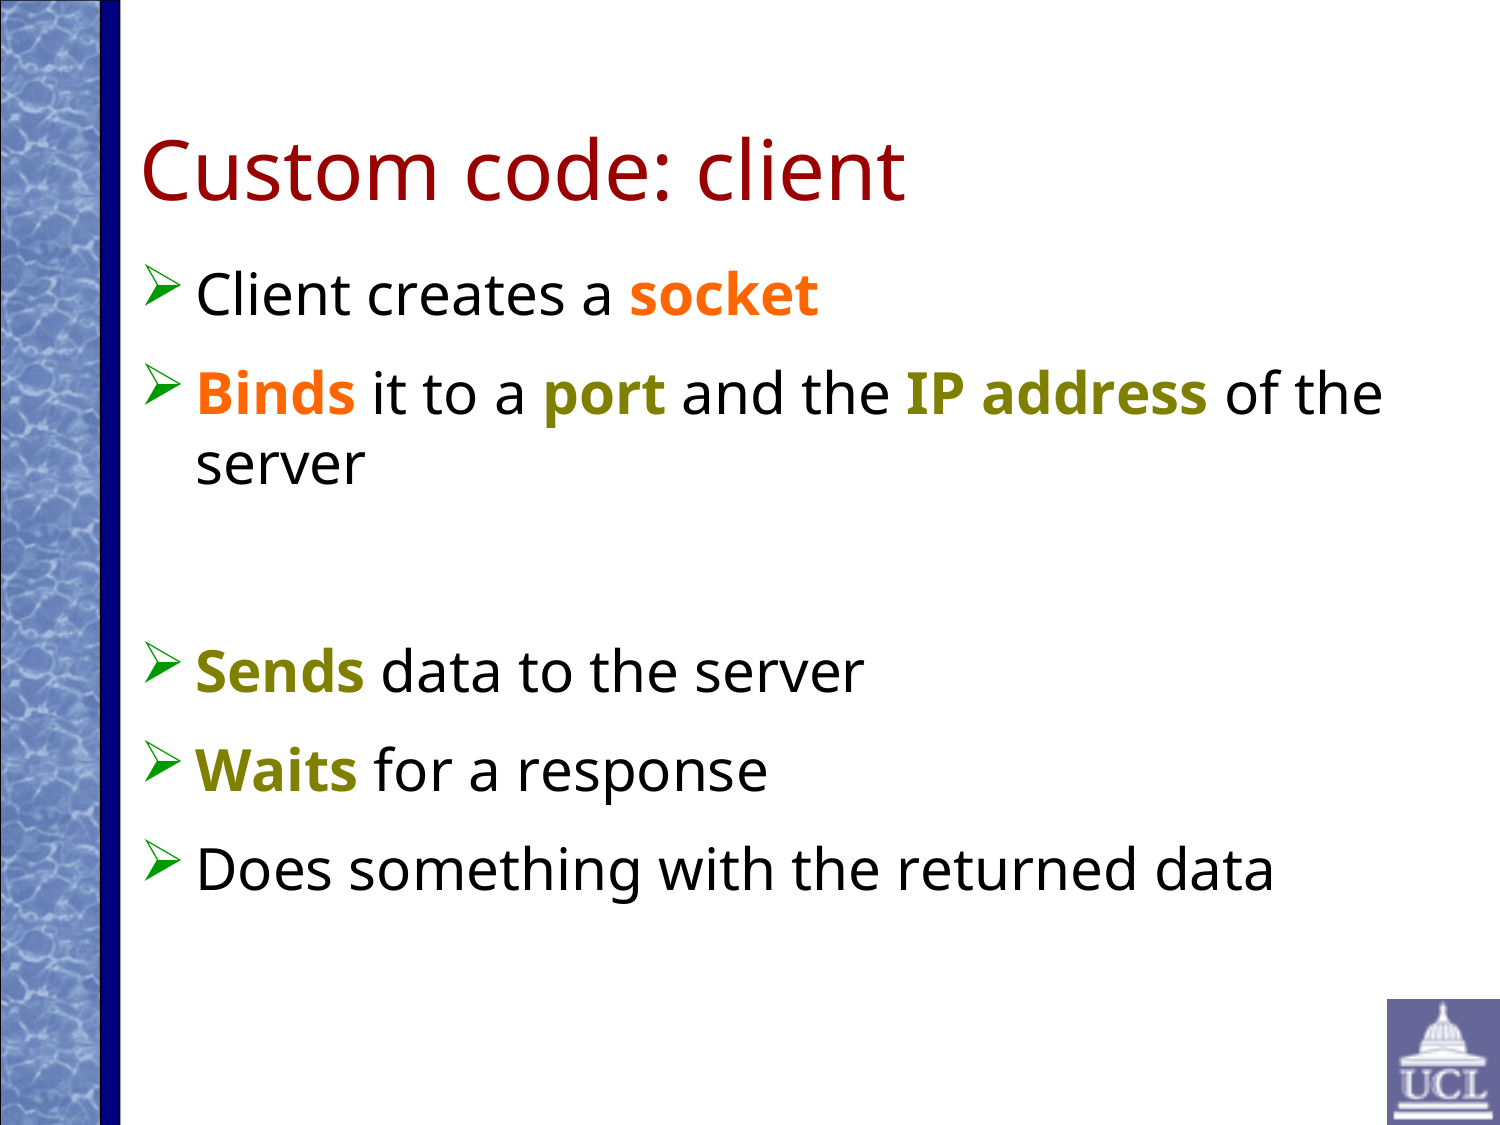

# Custom code: client
Client creates a socket
Binds it to a port and the IP address of the server
Sends data to the server
Waits for a response
Does something with the returned data